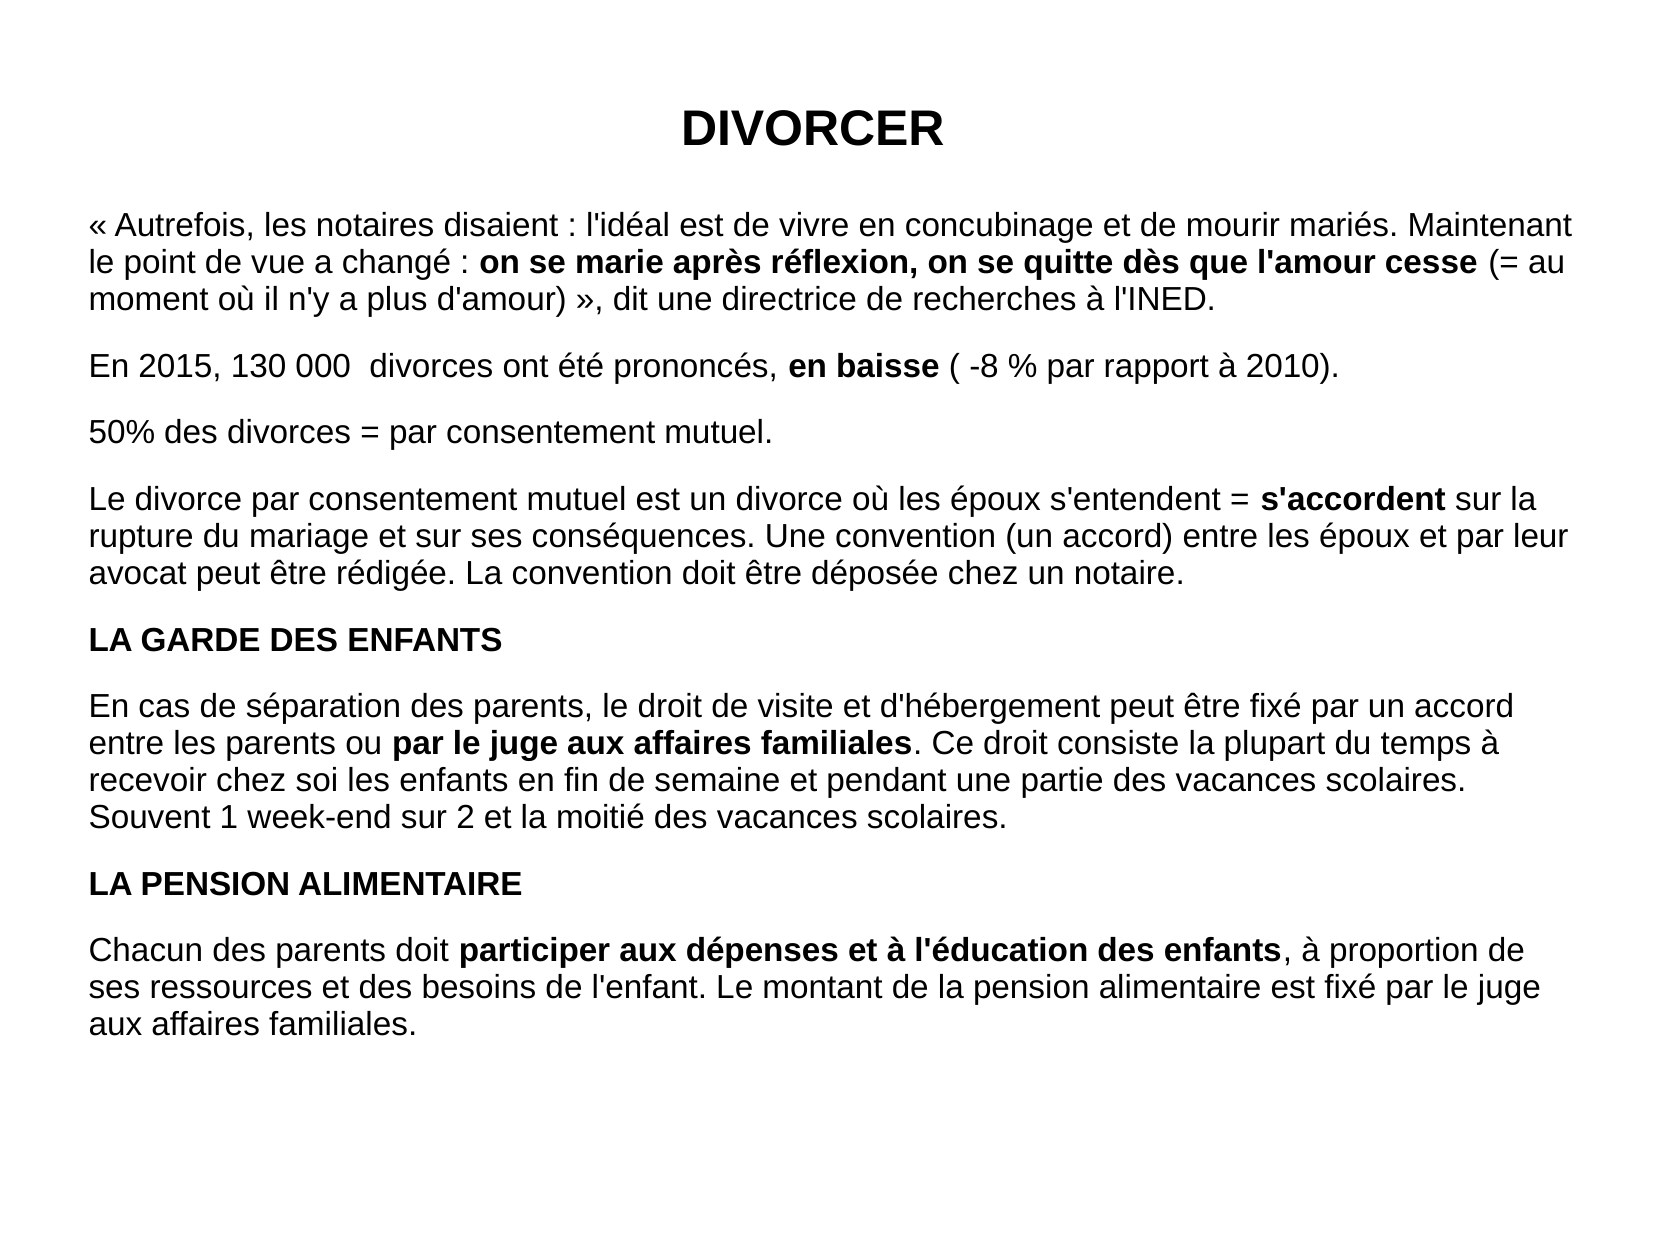

# DIVORCER
« Autrefois, les notaires disaient : l'idéal est de vivre en concubinage et de mourir mariés. Maintenant le point de vue a changé : on se marie après réflexion, on se quitte dès que l'amour cesse (= au moment où il n'y a plus d'amour) », dit une directrice de recherches à l'INED.
En 2015, 130 000 divorces ont été prononcés, en baisse ( -8 % par rapport à 2010).
50% des divorces = par consentement mutuel.
Le divorce par consentement mutuel est un divorce où les époux s'entendent = s'accordent sur la rupture du mariage et sur ses conséquences. Une convention (un accord) entre les époux et par leur avocat peut être rédigée. La convention doit être déposée chez un notaire.
LA GARDE DES ENFANTS
En cas de séparation des parents, le droit de visite et d'hébergement peut être fixé par un accord entre les parents ou par le juge aux affaires familiales. Ce droit consiste la plupart du temps à recevoir chez soi les enfants en fin de semaine et pendant une partie des vacances scolaires. Souvent 1 week-end sur 2 et la moitié des vacances scolaires.
LA PENSION ALIMENTAIRE
Chacun des parents doit participer aux dépenses et à l'éducation des enfants, à proportion de ses ressources et des besoins de l'enfant. Le montant de la pension alimentaire est fixé par le juge aux affaires familiales.